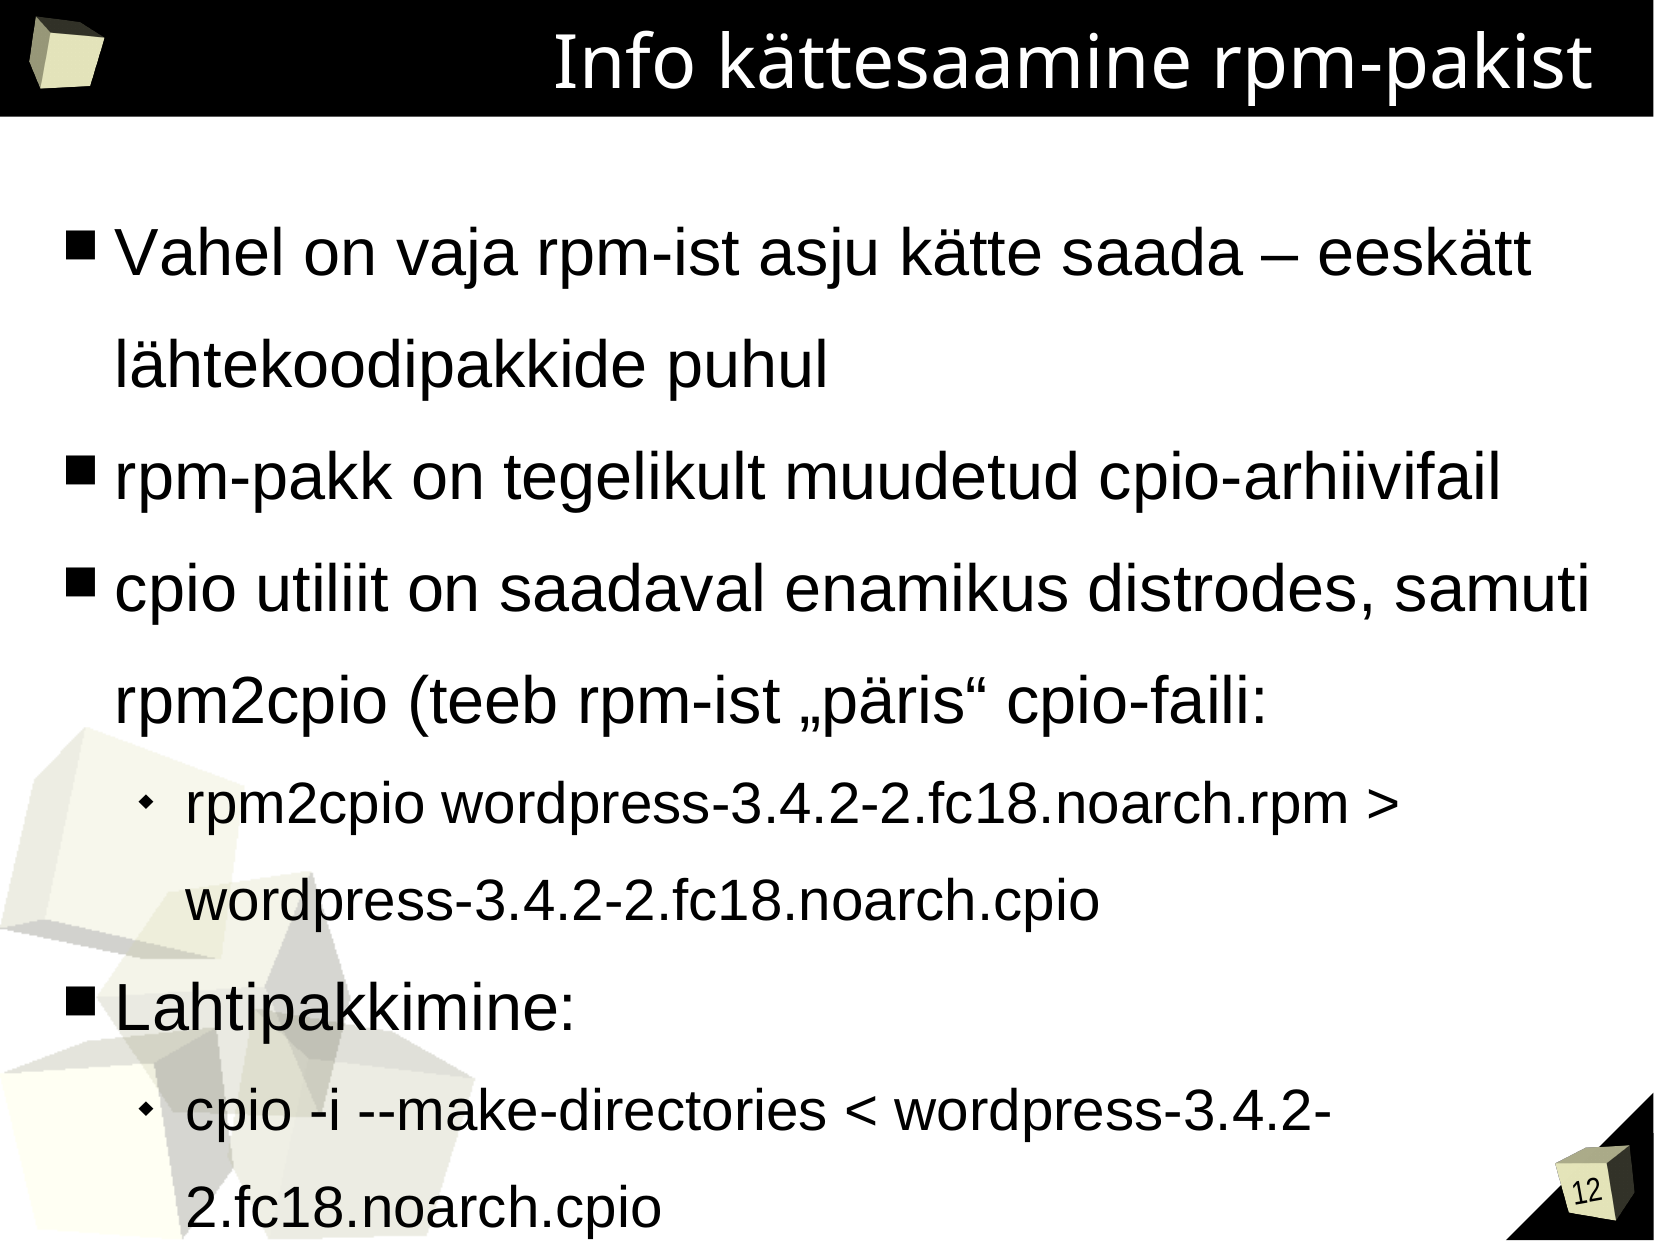

# Info kättesaamine rpm-pakist
Vahel on vaja rpm-ist asju kätte saada – eeskätt lähtekoodipakkide puhul
rpm-pakk on tegelikult muudetud cpio-arhiivifail
cpio utiliit on saadaval enamikus distrodes, samuti rpm2cpio (teeb rpm-ist „päris“ cpio-faili:
rpm2cpio wordpress-3.4.2-2.fc18.noarch.rpm > wordpress-3.4.2-2.fc18.noarch.cpio
Lahtipakkimine:
cpio -i --make-directories < wordpress-3.4.2-2.fc18.noarch.cpio